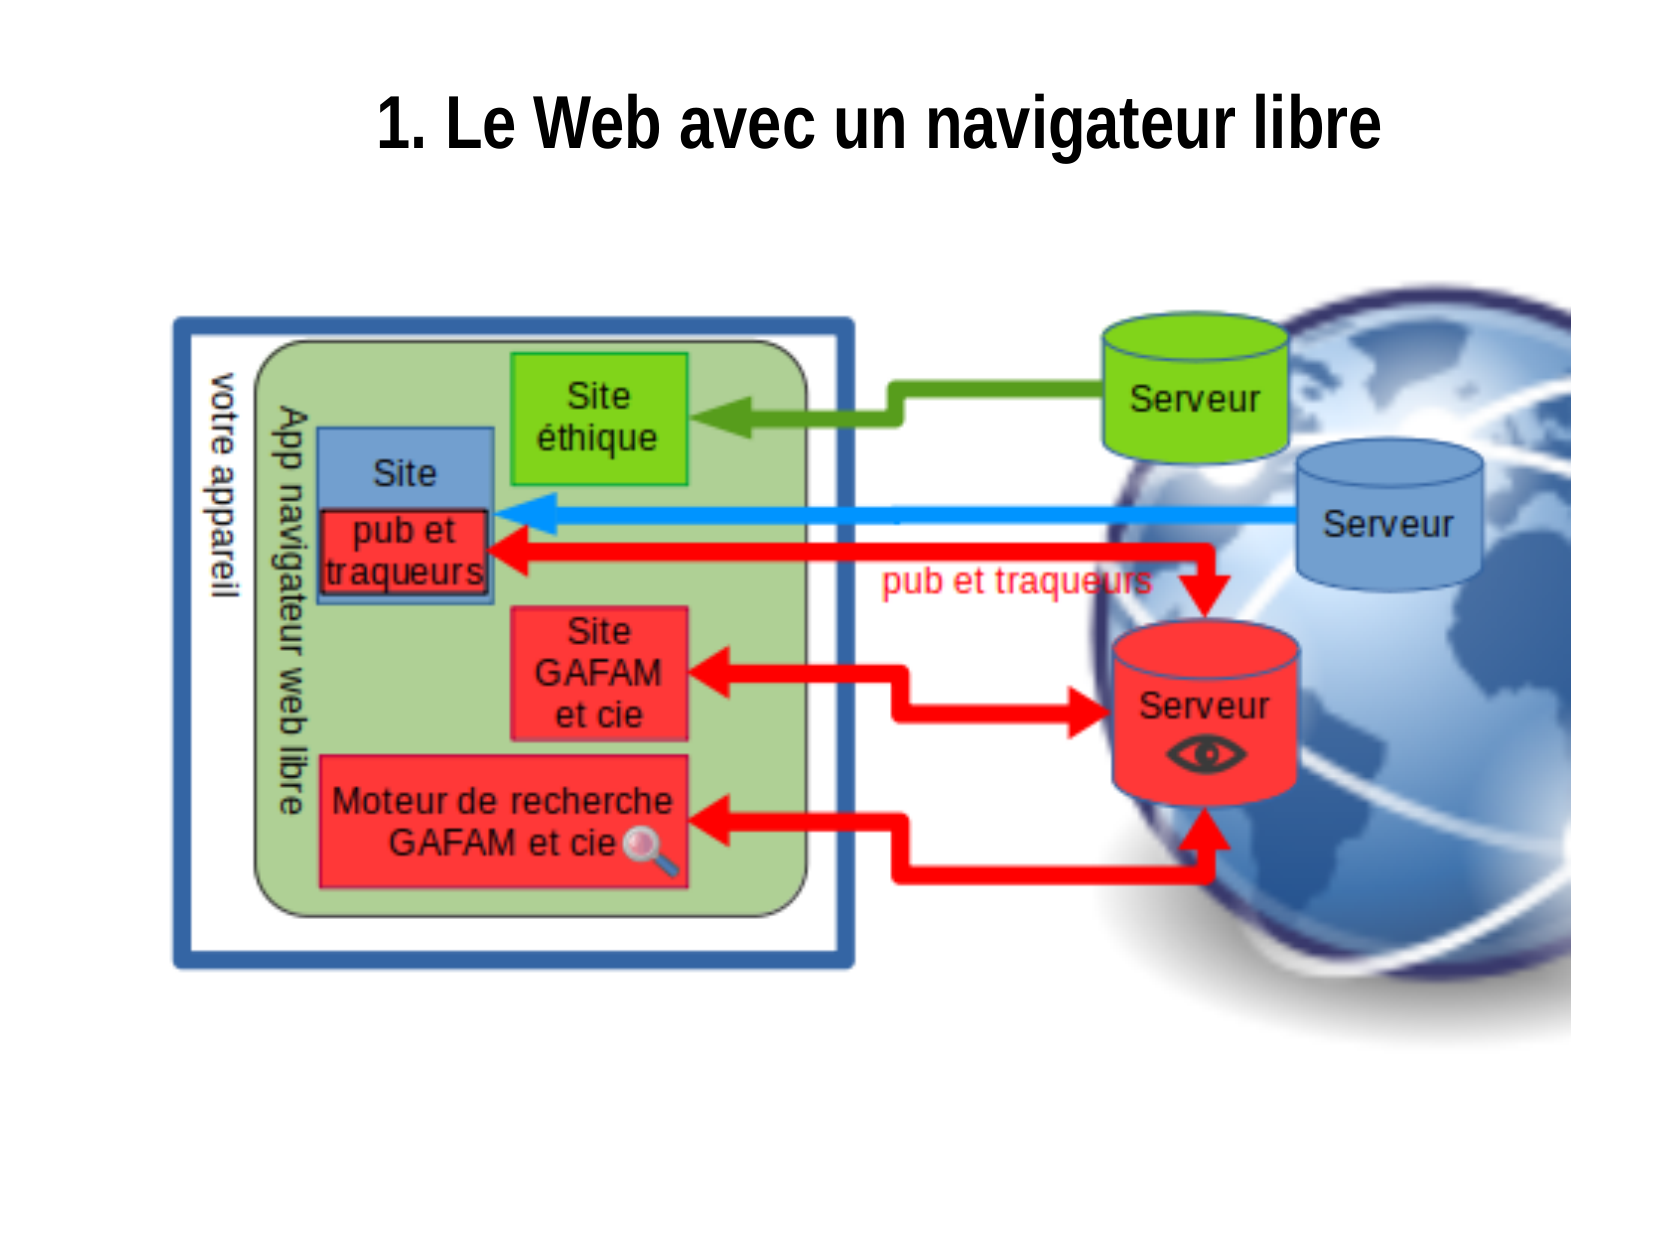

# 1. Le Web avec un navigateur libre